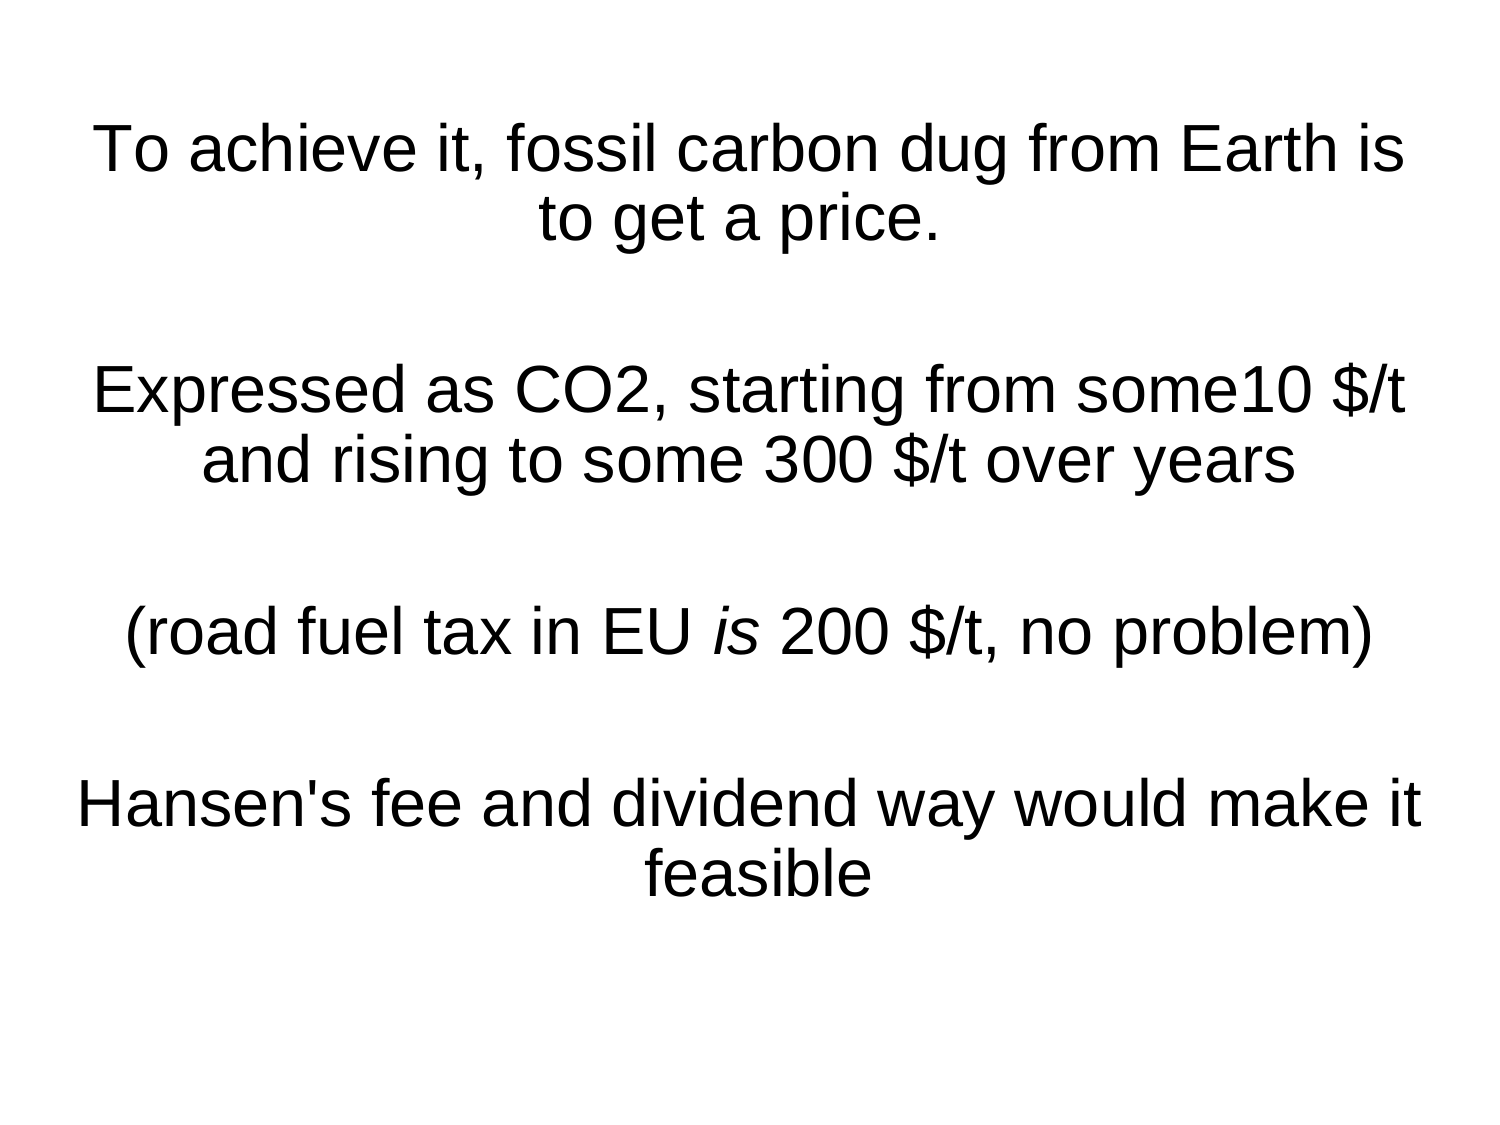

# To achieve it, fossil carbon dug from Earth is to get a price.
Expressed as CO2, starting from some10 $/t and rising to some 300 $/t over years
(road fuel tax in EU is 200 $/t, no problem)
Hansen's fee and dividend way would make it feasible